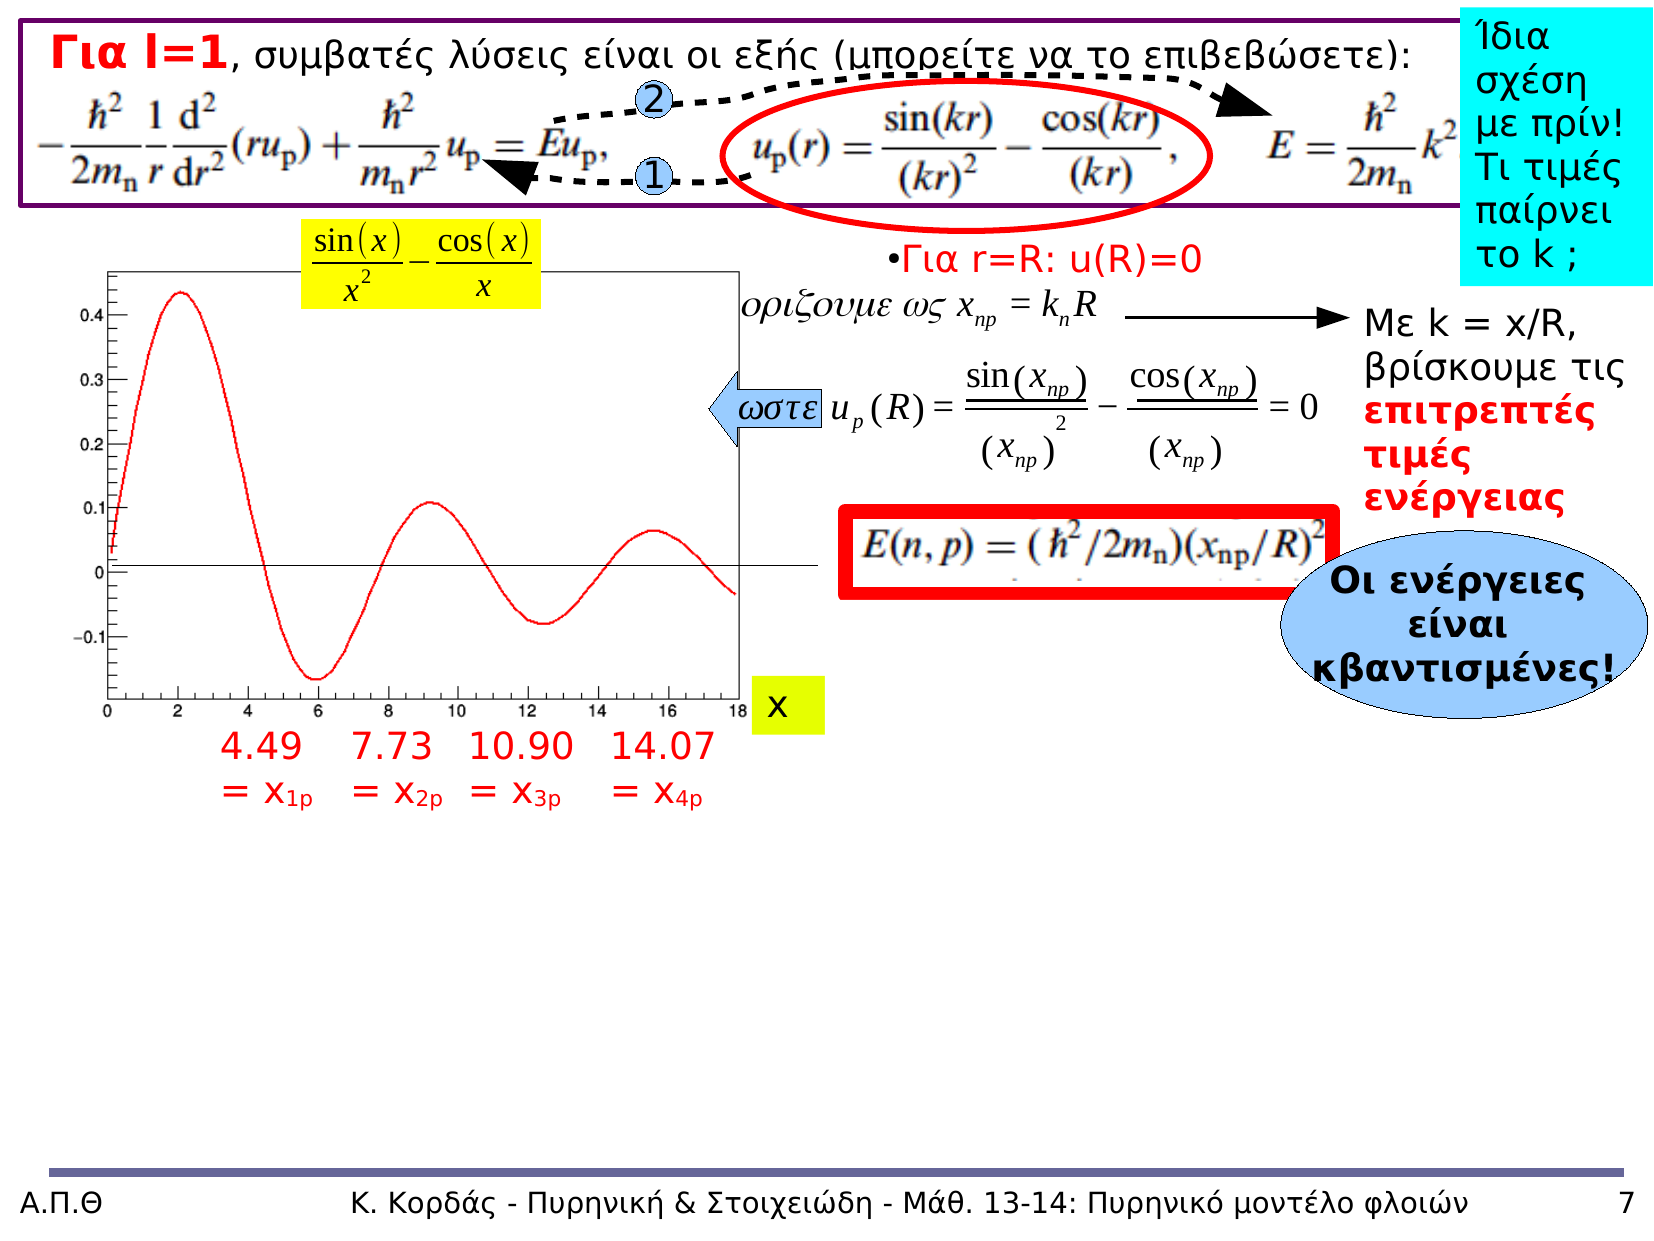

Ίδια
σχέση
με πρίν!
Τι τιμές
παίρνει
το k ;
Για l=1, συμβατές λύσεις είναι οι εξής (μπορείτε να το επιβεβώσετε):
2
1
Για r=R: u(R)=0
Mε k = x/R,
βρίσκουμε τις
επιτρεπτές
τιμές
ενέργειας
Οι ενέργειες
είναι
κβαντισμένες!
x
4.49
= x1p
7.73
= x2p
10.90
= x3p
14.07
= x4p
Α.Π.Θ
Κ. Κορδάς - Πυρηνική & Στοιχειώδη - Μάθ. 13-14: Πυρηνικό μοντέλο φλοιών
7